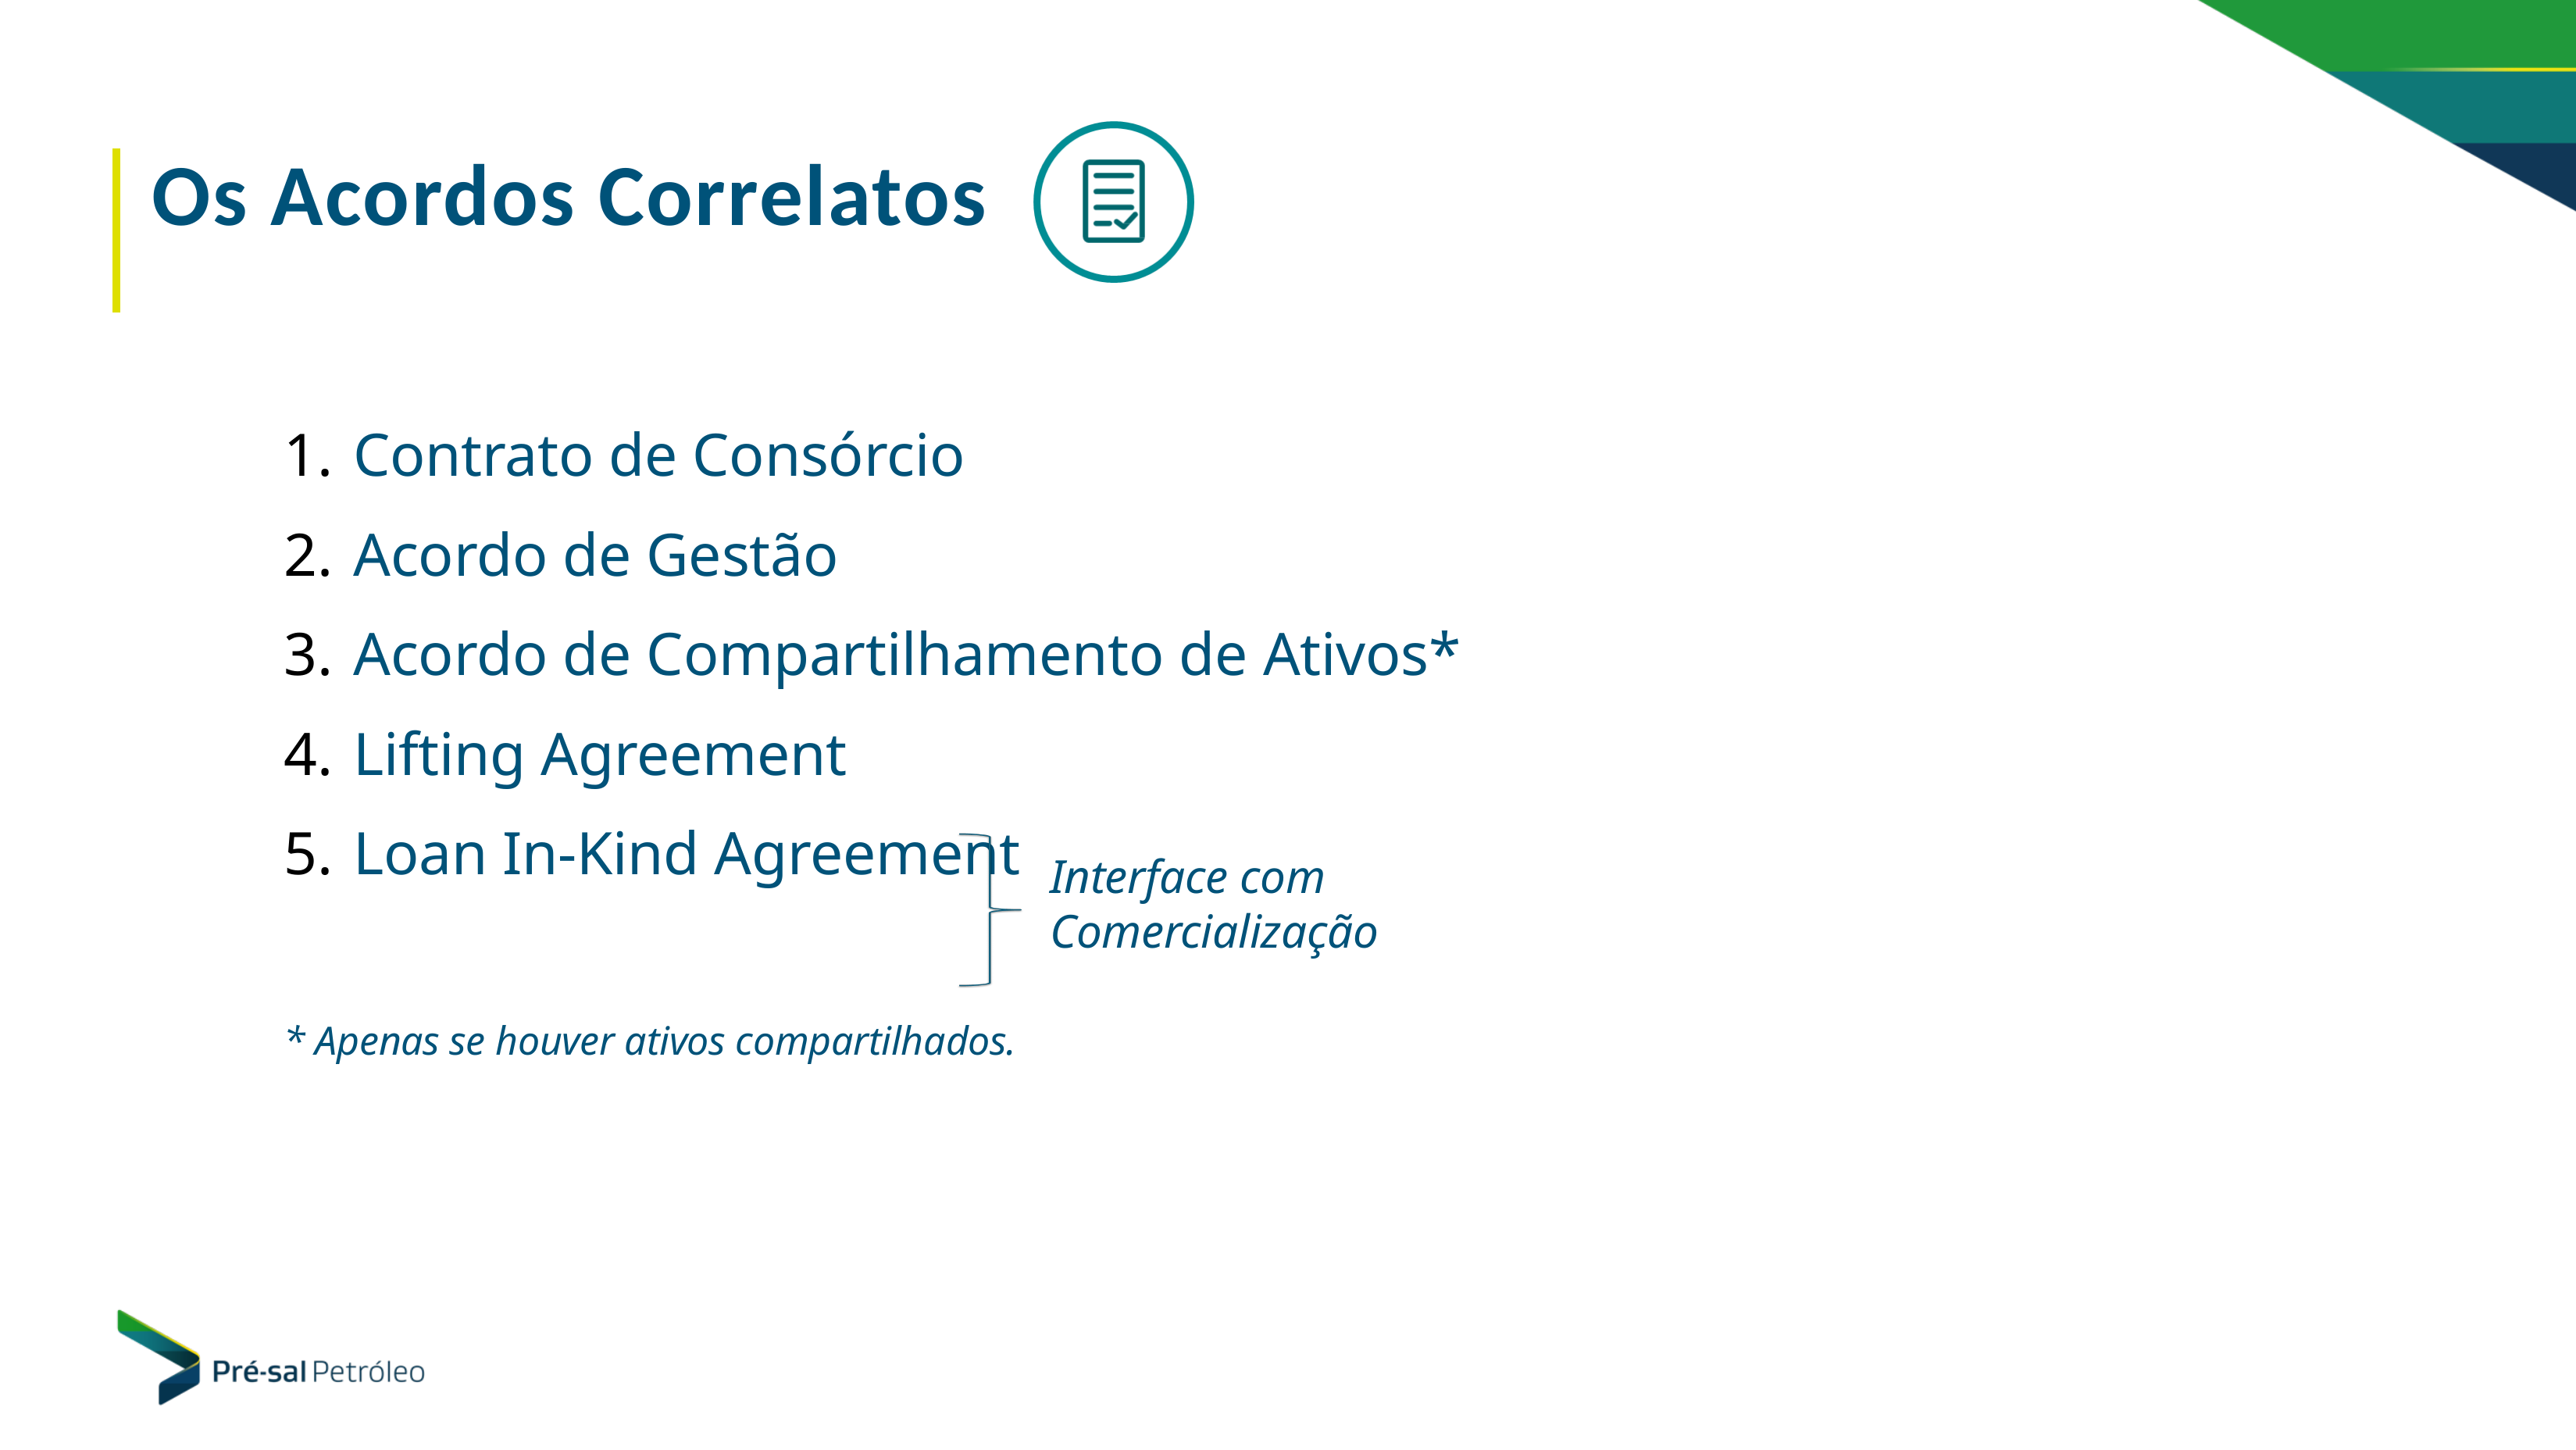

# Os Acordos Correlatos
Contrato de Consórcio
Acordo de Gestão
Acordo de Compartilhamento de Ativos*
Lifting Agreement
Loan In-Kind Agreement
* Apenas se houver ativos compartilhados.
Interface com Comercialização